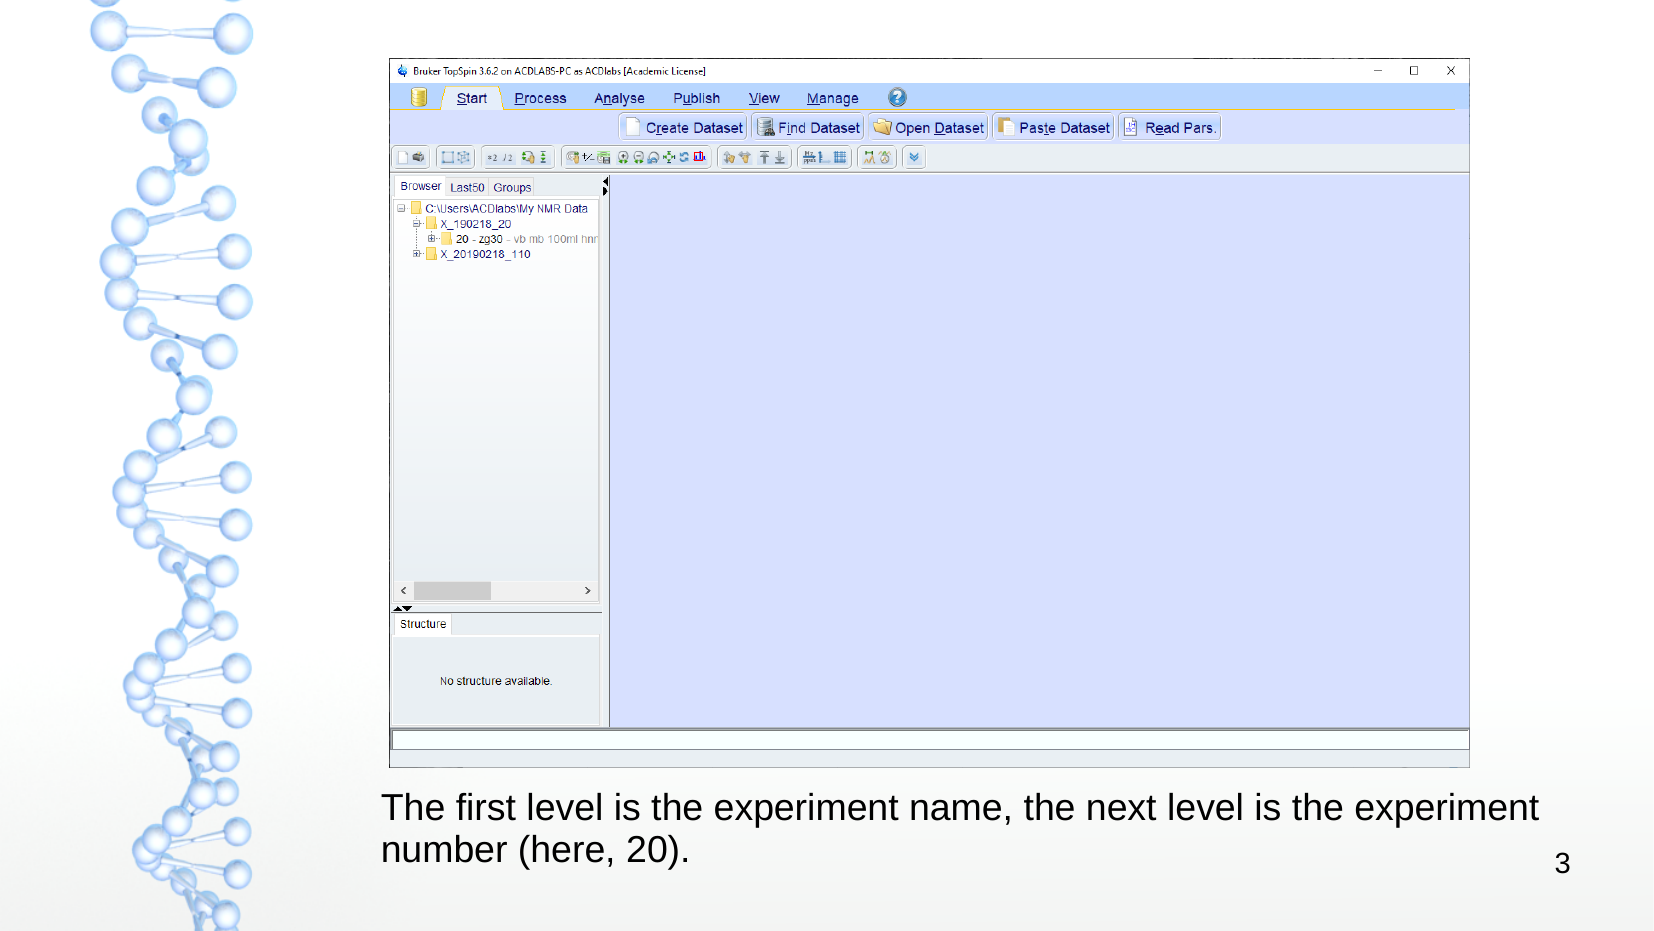

The first level is the experiment name, the next level is the experiment
number (here, 20).
3